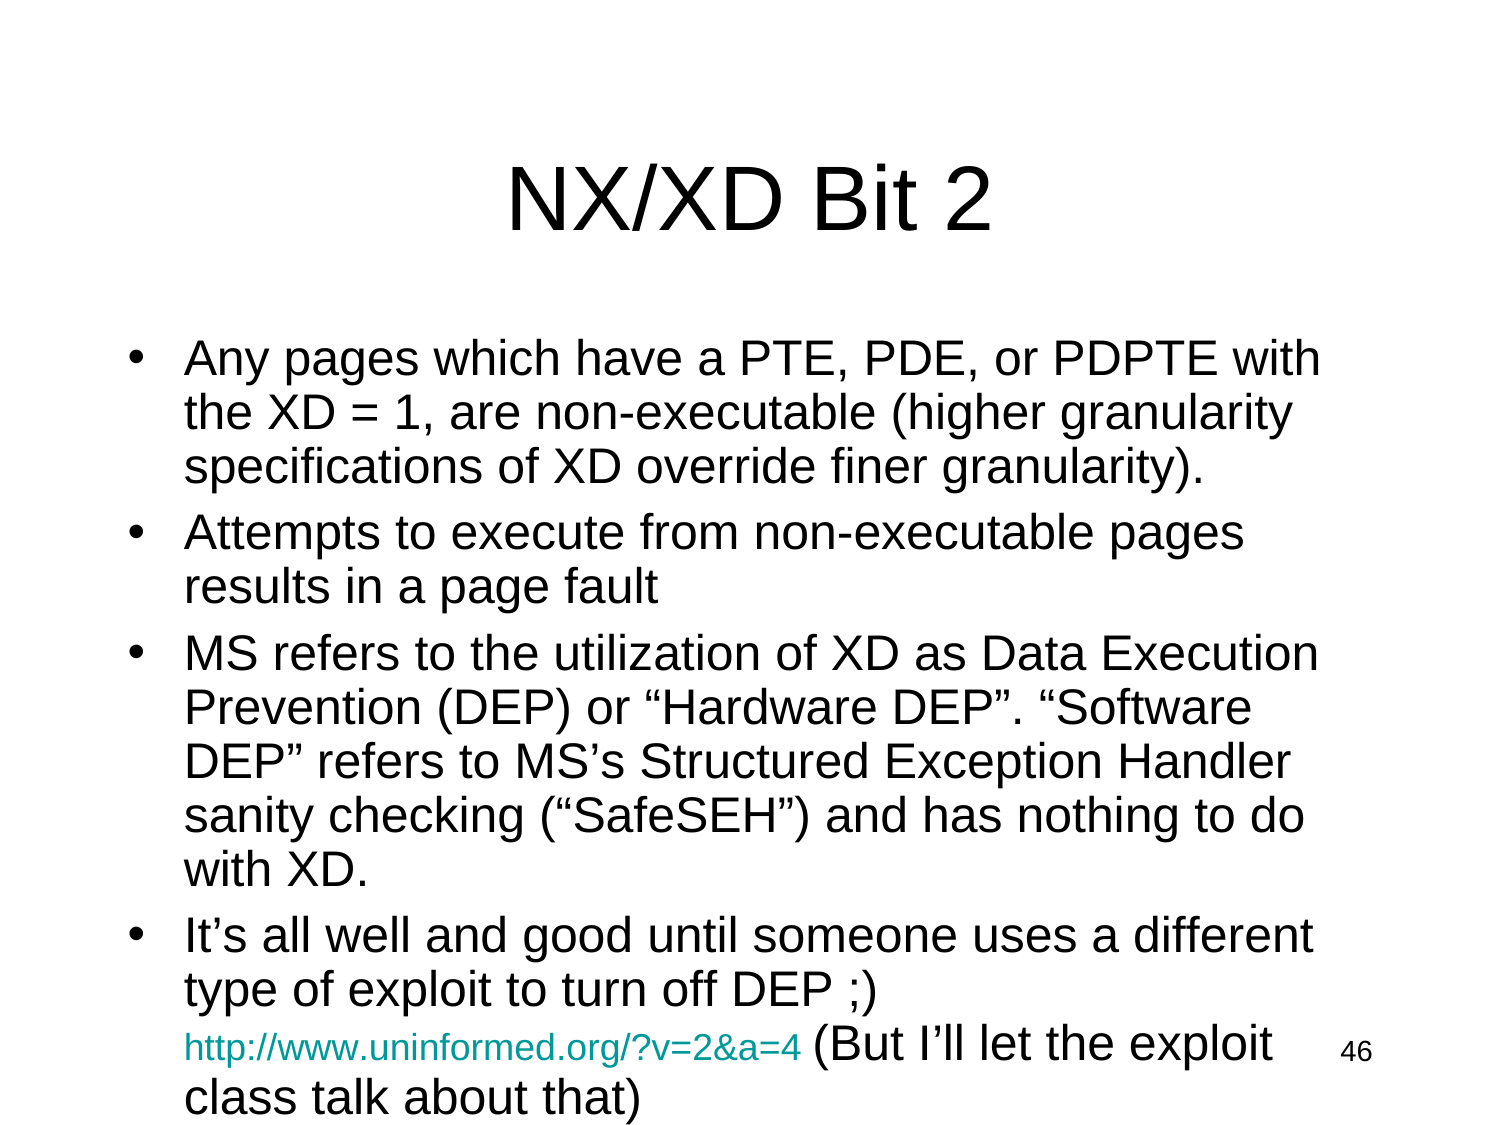

# NX/XD Bit 2
Any pages which have a PTE, PDE, or PDPTE with the XD = 1, are non-executable (higher granularity specifications of XD override finer granularity).
Attempts to execute from non-executable pages results in a page fault
MS refers to the utilization of XD as Data Execution Prevention (DEP) or “Hardware DEP”. “Software DEP” refers to MS’s Structured Exception Handler sanity checking (“SafeSEH”) and has nothing to do with XD.
It’s all well and good until someone uses a different type of exploit to turn off DEP ;) http://www.uninformed.org/?v=2&a=4 (But I’ll let the exploit class talk about that)